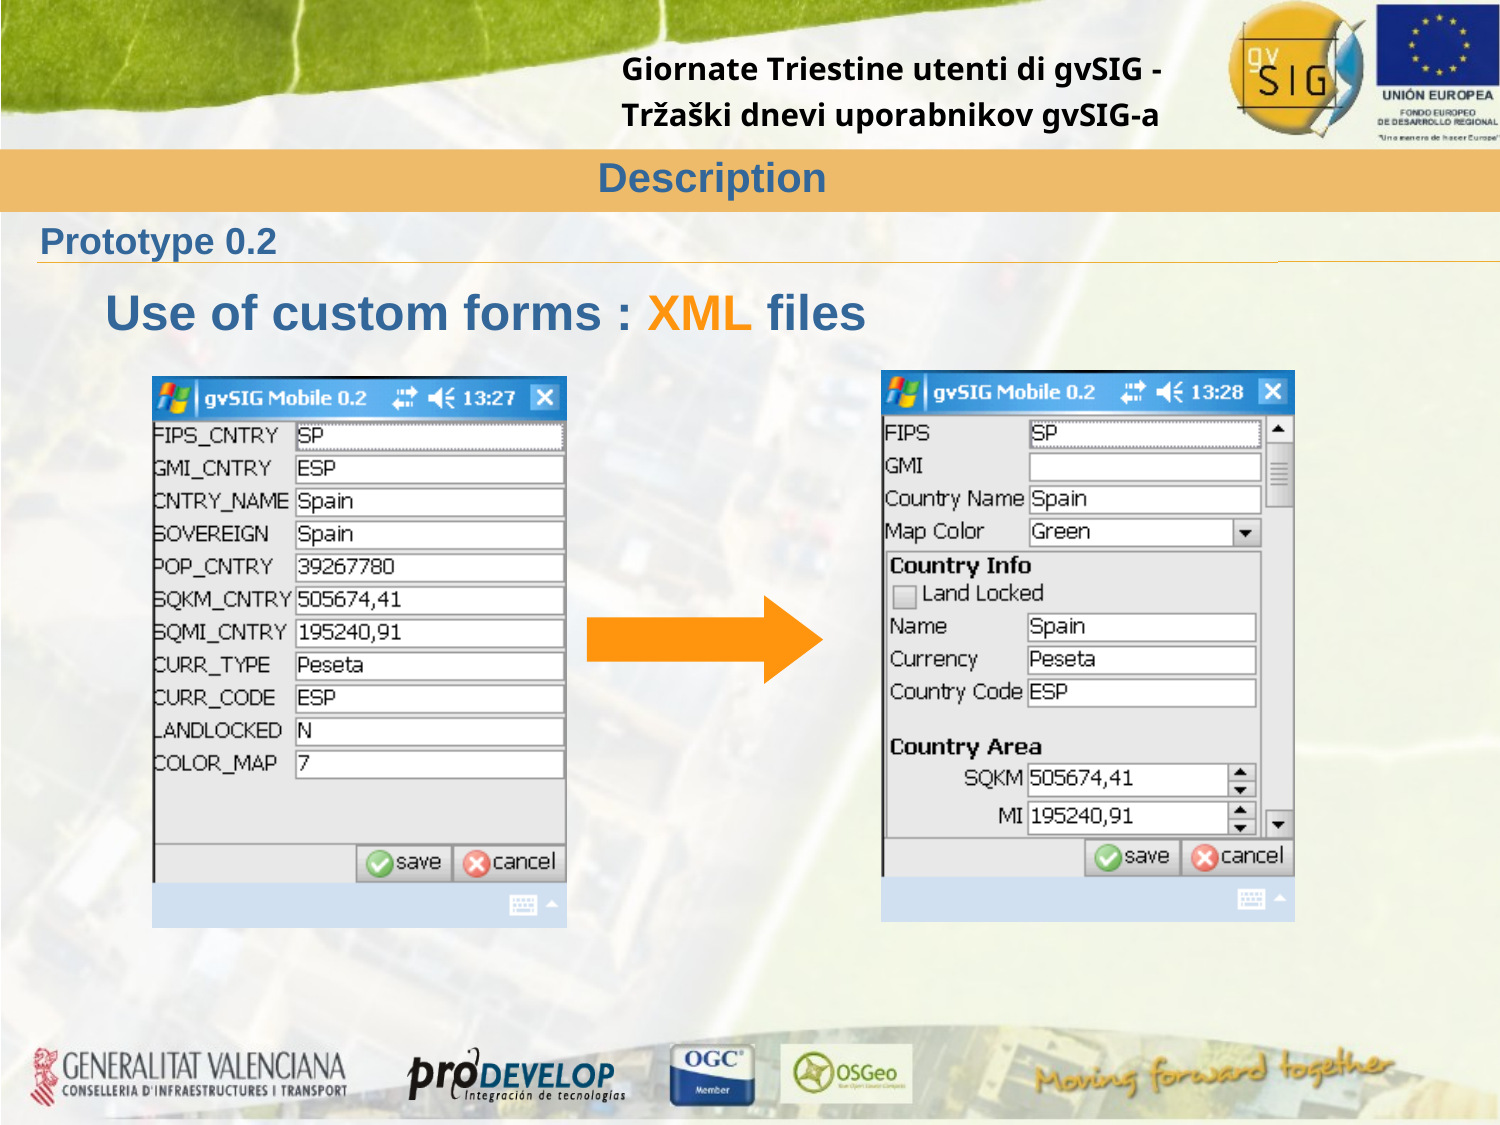

Description
 Use of custom forms : XML files
Prototype 0.2